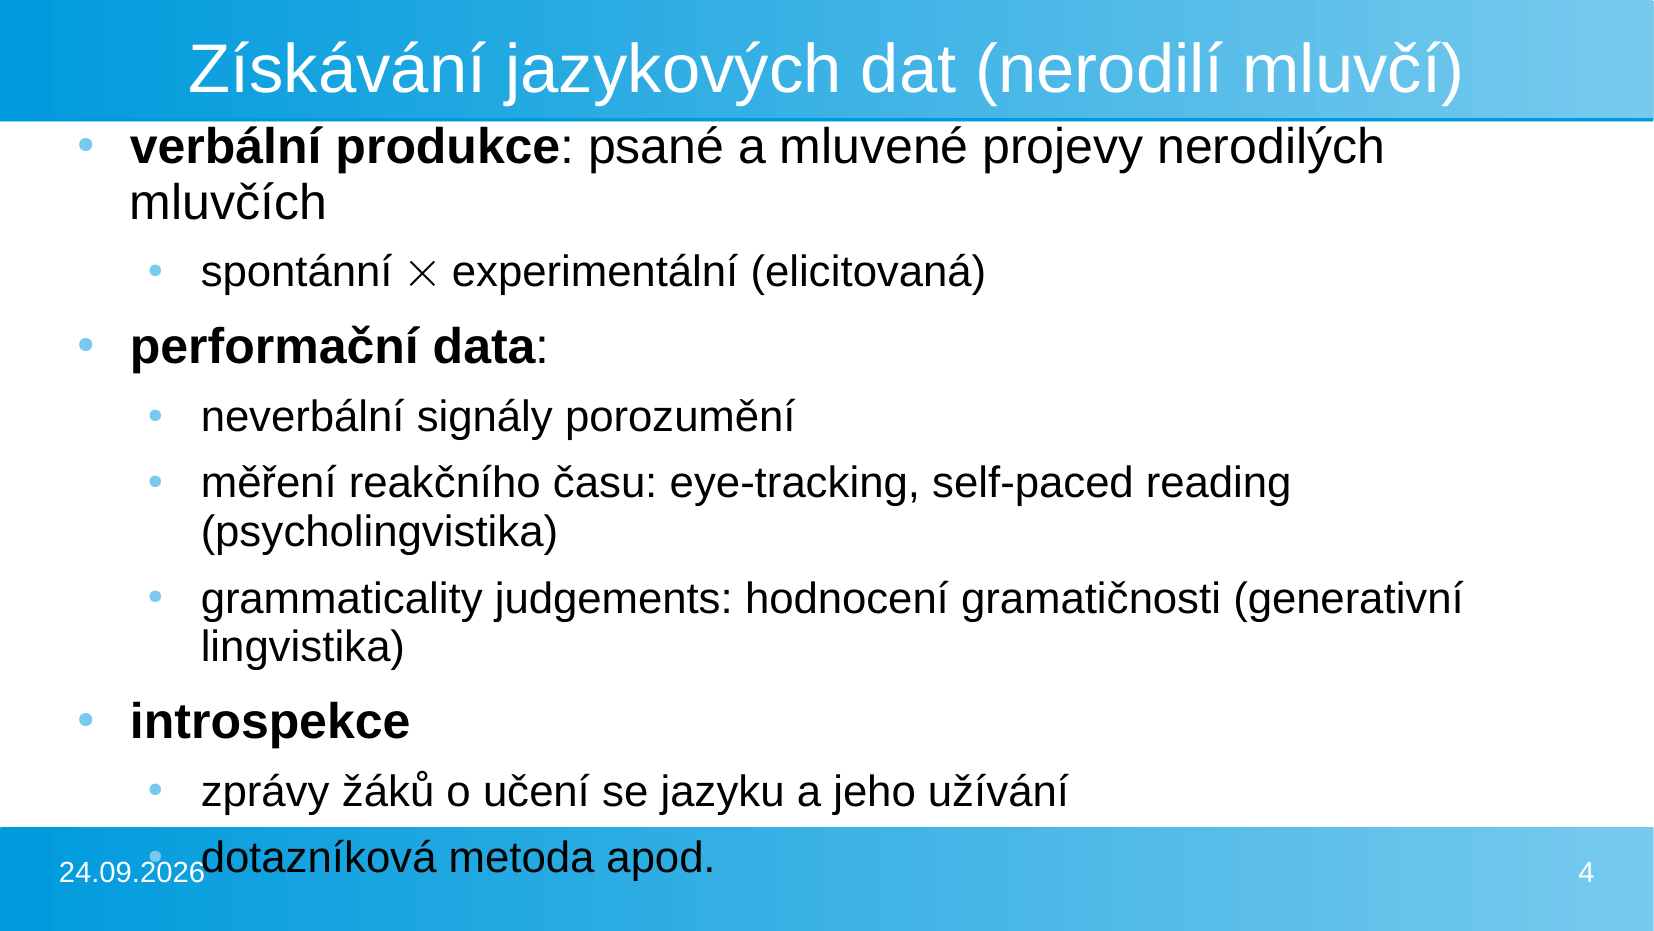

# Získávání jazykových dat (nerodilí mluvčí)
verbální produkce: psané a mluvené projevy nerodilých mluvčích
spontánní  experimentální (elicitovaná)
performační data:
neverbální signály porozumění
měření reakčního času: eye-tracking, self-paced reading (psycholingvistika)
grammaticality judgements: hodnocení gramatičnosti (generativní lingvistika)
introspekce
zprávy žáků o učení se jazyku a jeho užívání
dotazníková metoda apod.
4